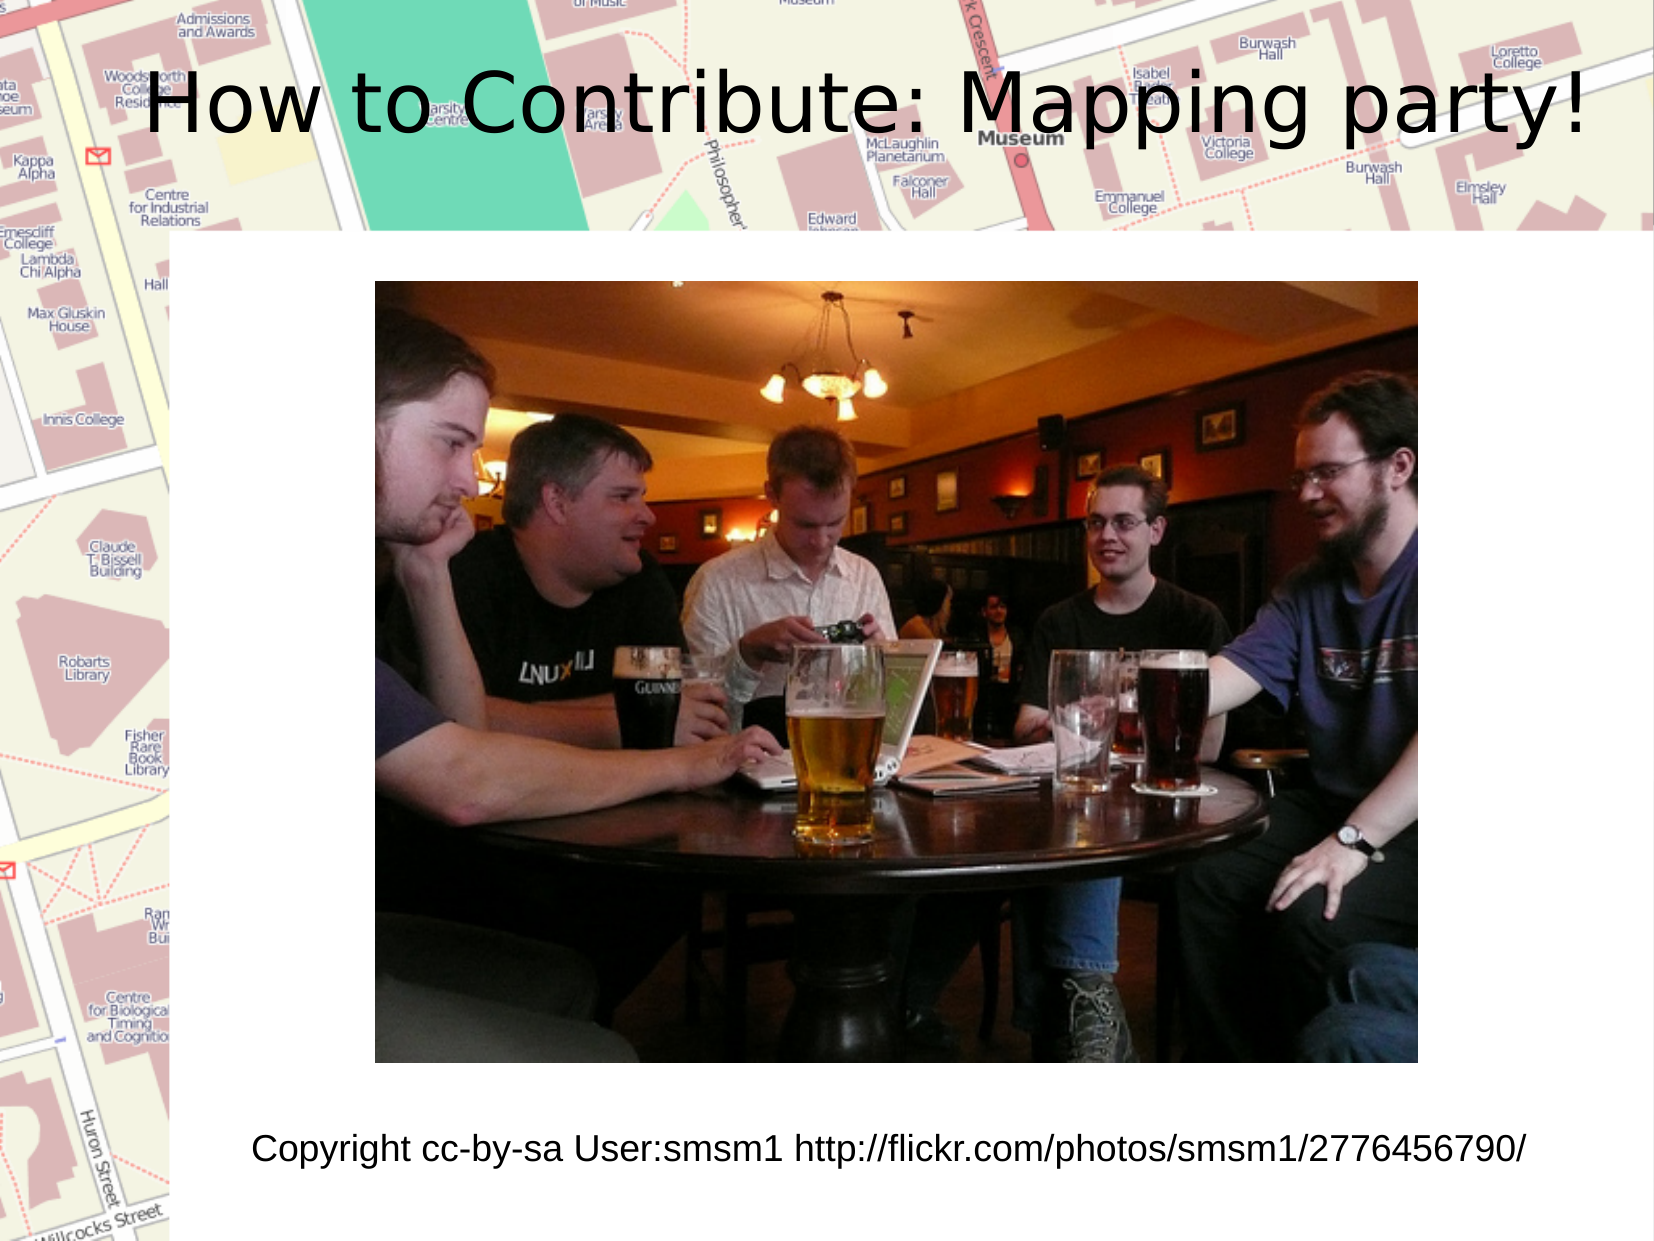

# How to Contribute: Mapping party!
Copyright cc-by-sa User:smsm1 http://flickr.com/photos/smsm1/2776456790/